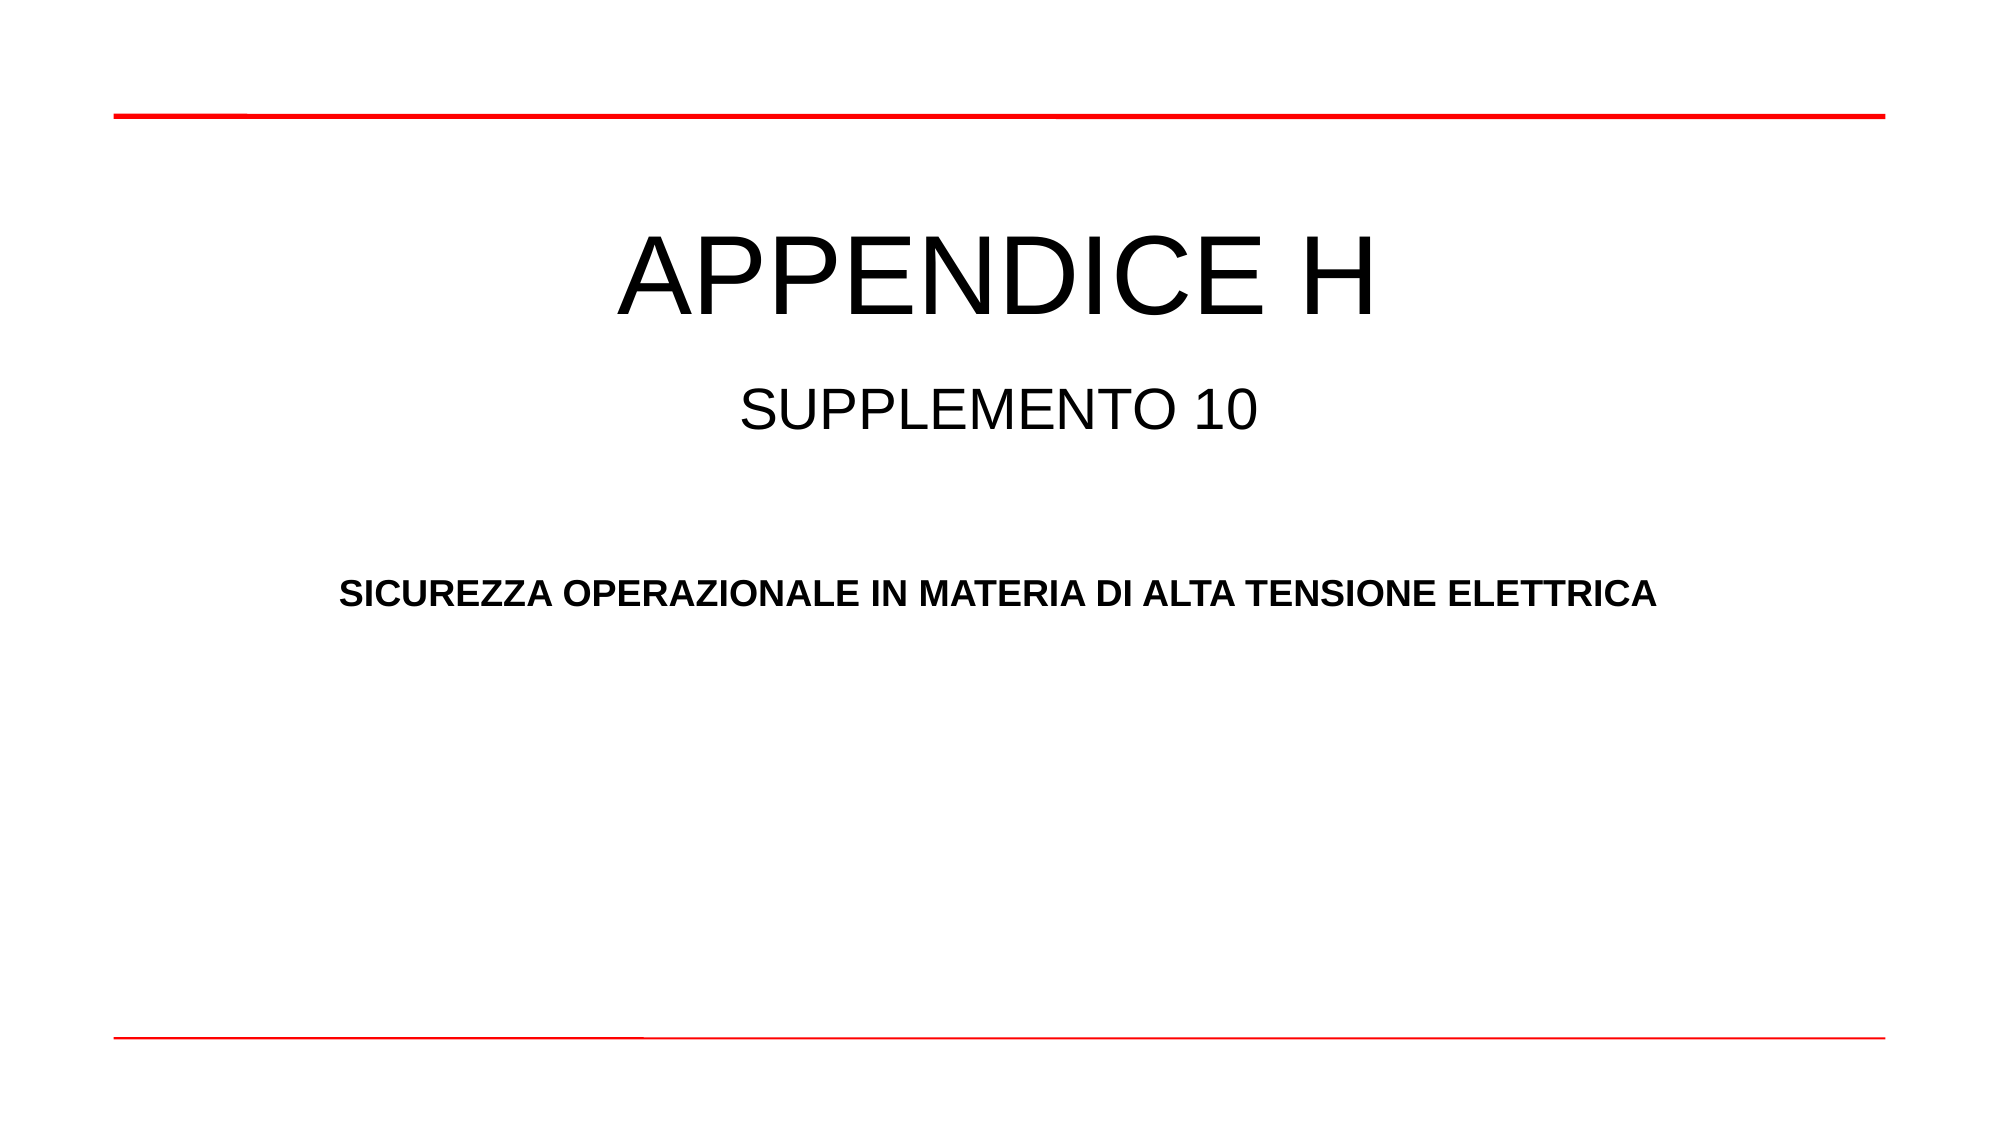

APPENDICE H
SUPPLEMENTO 10
SICUREZZA OPERAZIONALE IN MATERIA DI ALTA TENSIONE ELETTRICA